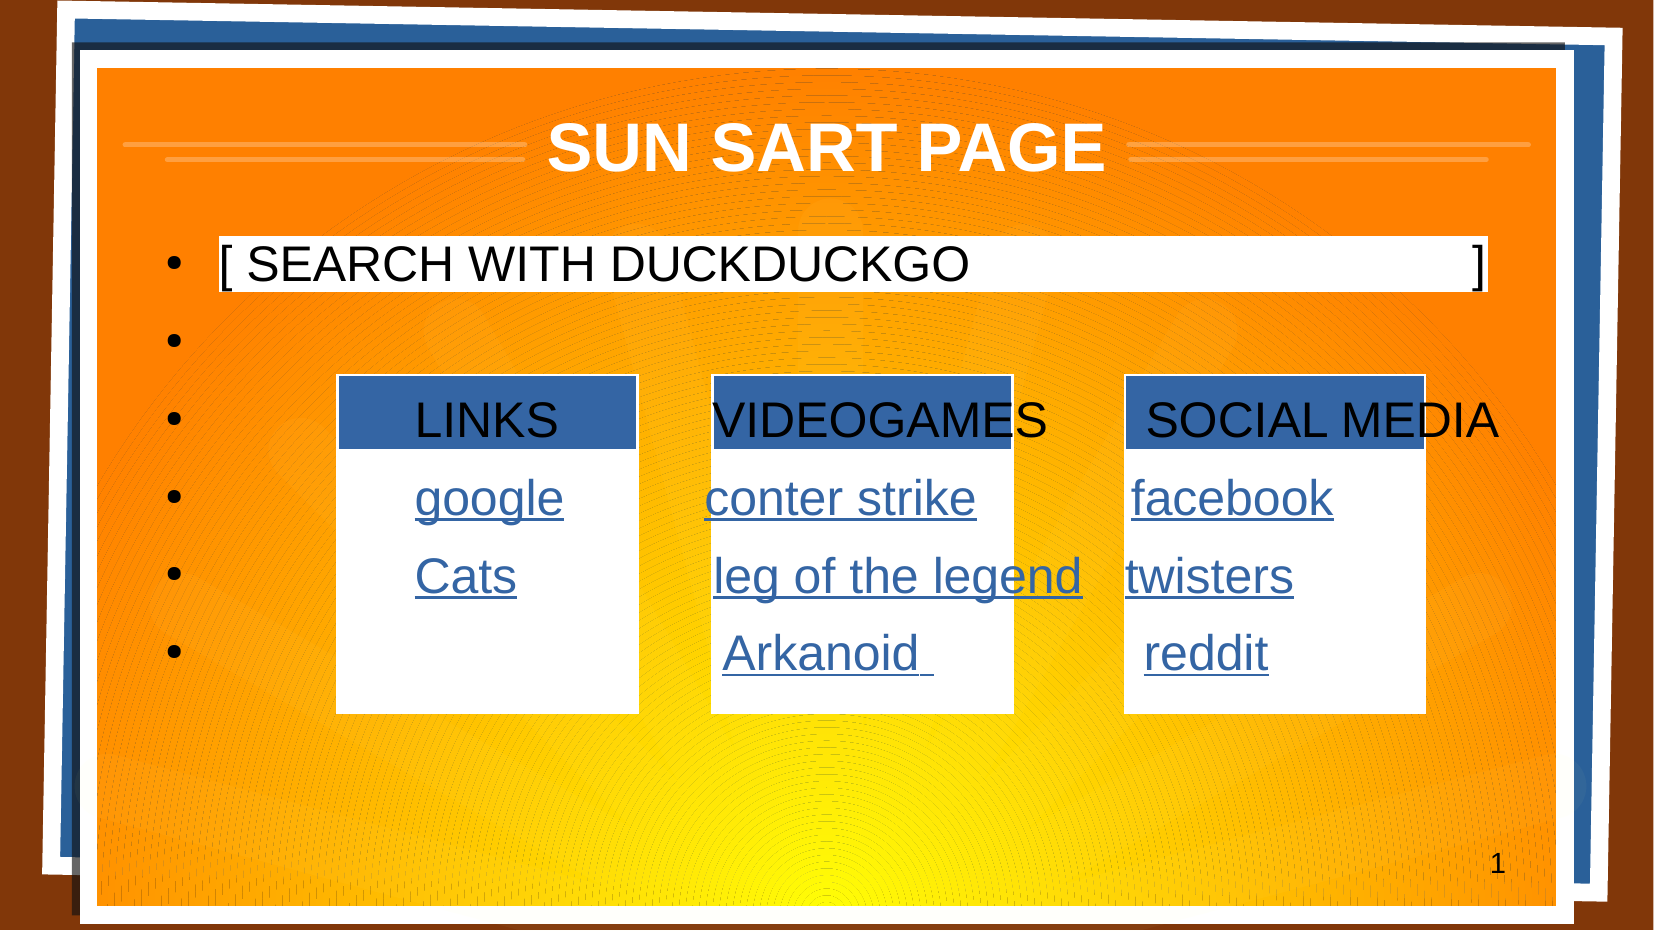

# SUN SART PAGE
[ SEARCH WITH DUCKDUCKGO ]
 LINKS VIDEOGAMES SOCIAL MEDIA
 google conter strike facebook
 Cats leg of the legend twisters
 Arkanoid reddit
1